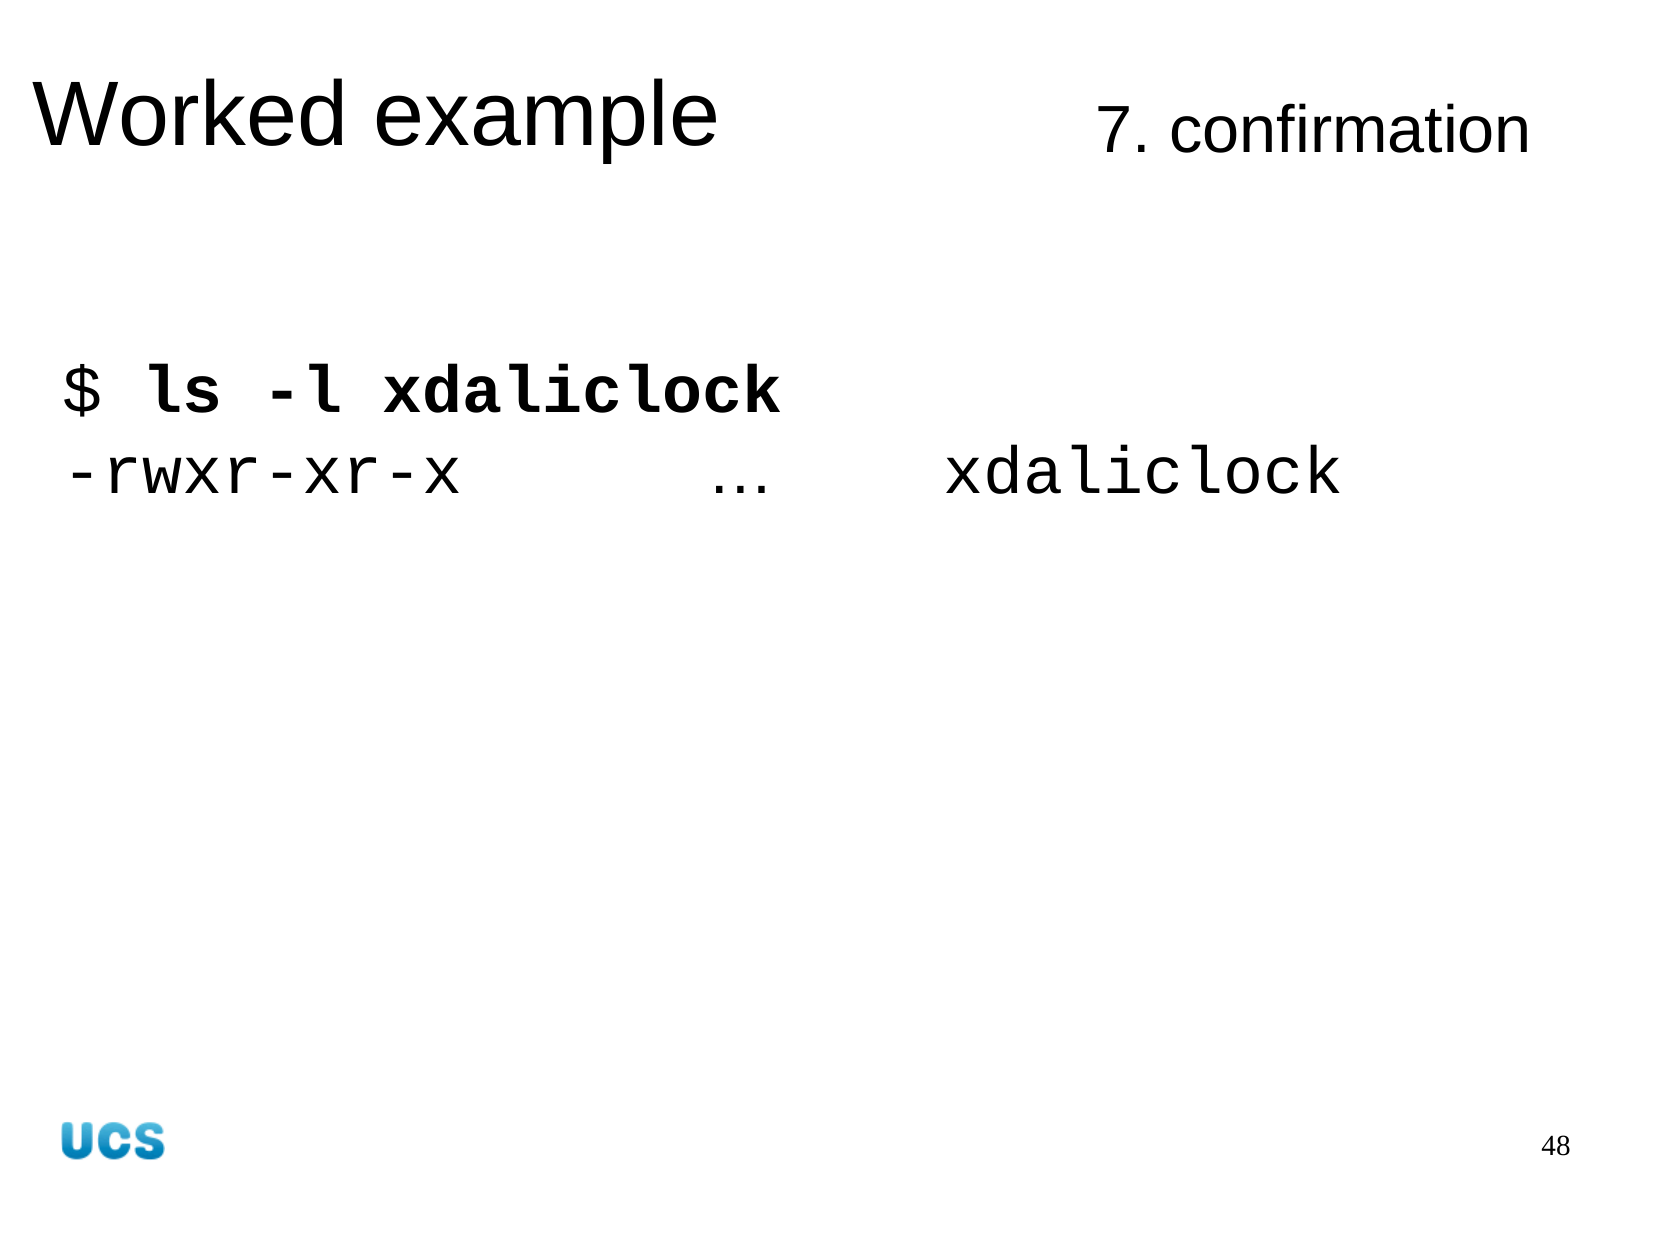

Worked example
7. confirmation
$ ls -l xdaliclock
-rwxr-xr-x	…	xdaliclock
48